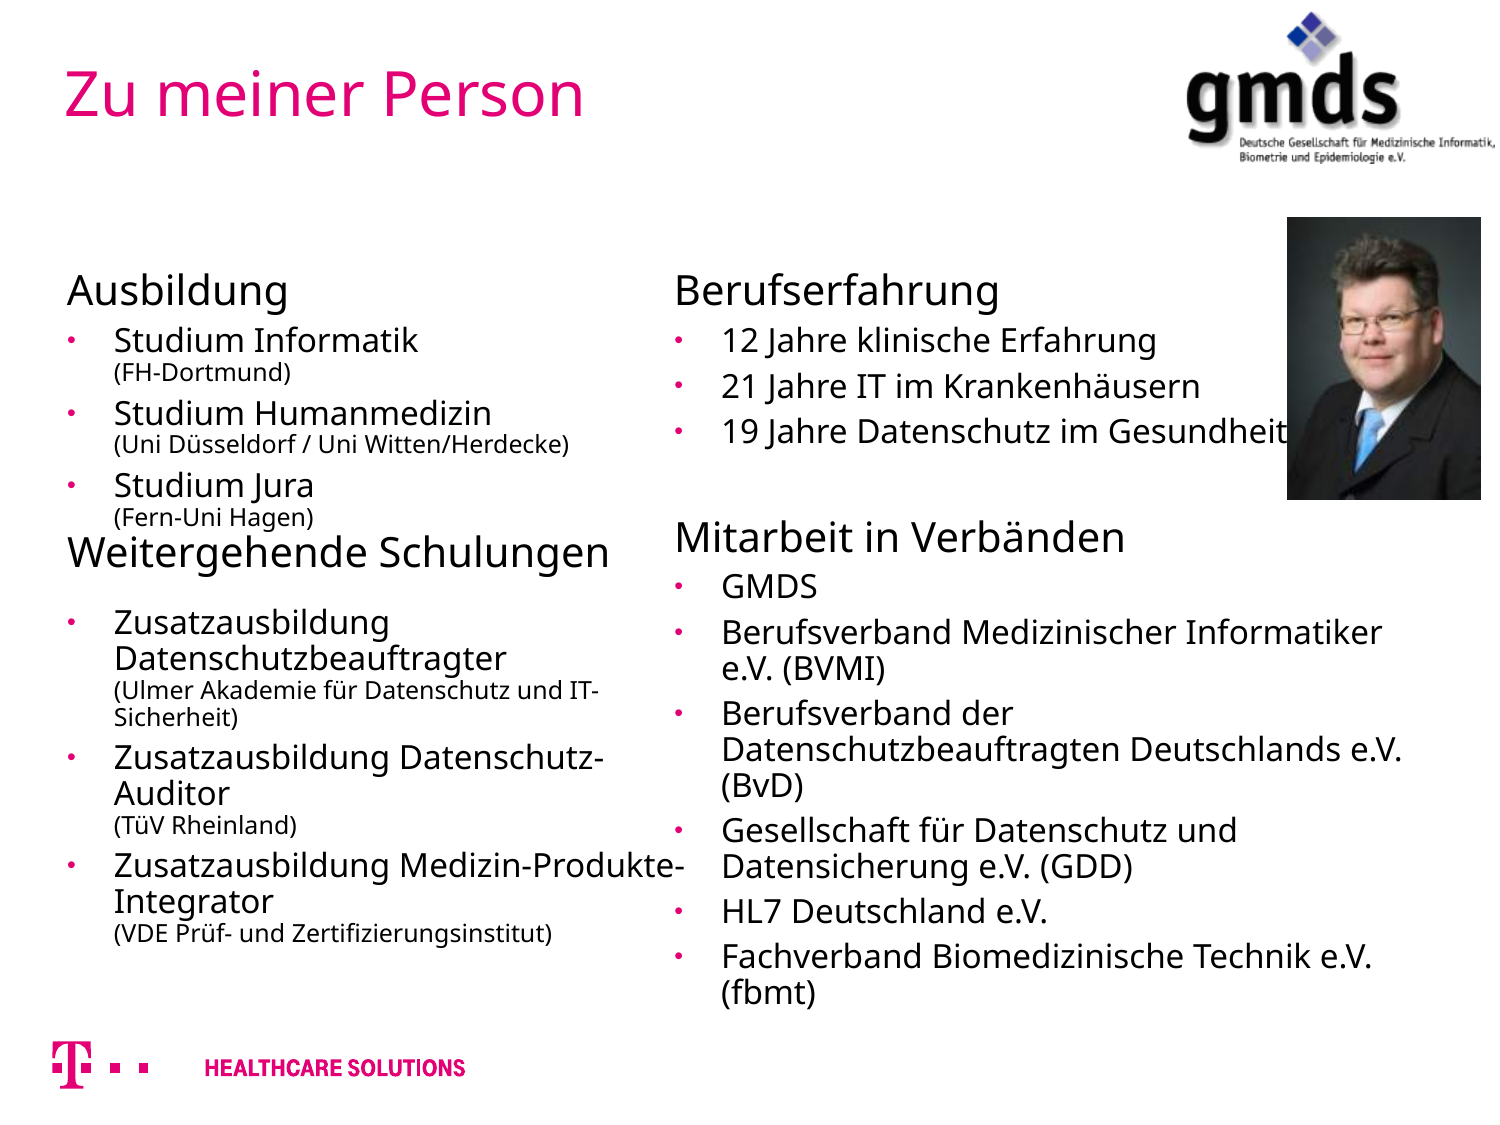

# Zu meiner Person
Ausbildung
Studium Informatik
(FH-Dortmund)
Studium Humanmedizin
(Uni Düsseldorf / Uni Witten/Herdecke)
Studium Jura
(Fern-Uni Hagen)
Weitergehende Schulungen
Zusatzausbildung Datenschutzbeauftragter
(Ulmer Akademie für Datenschutz und IT-Sicherheit)
Zusatzausbildung Datenschutz-Auditor
(TüV Rheinland)
Zusatzausbildung Medizin-Produkte-Integrator
(VDE Prüf- und Zertifizierungsinstitut)
Berufserfahrung
12 Jahre klinische Erfahrung
21 Jahre IT im Krankenhäusern
19 Jahre Datenschutz im Gesundheitswesen
Mitarbeit in Verbänden
GMDS
Berufsverband Medizinischer Informatiker e.V. (BVMI)
Berufsverband der Datenschutzbeauftragten Deutschlands e.V. (BvD)
Gesellschaft für Datenschutz und Datensicherung e.V. (GDD)
HL7 Deutschland e.V.
Fachverband Biomedizinische Technik e.V. (fbmt)